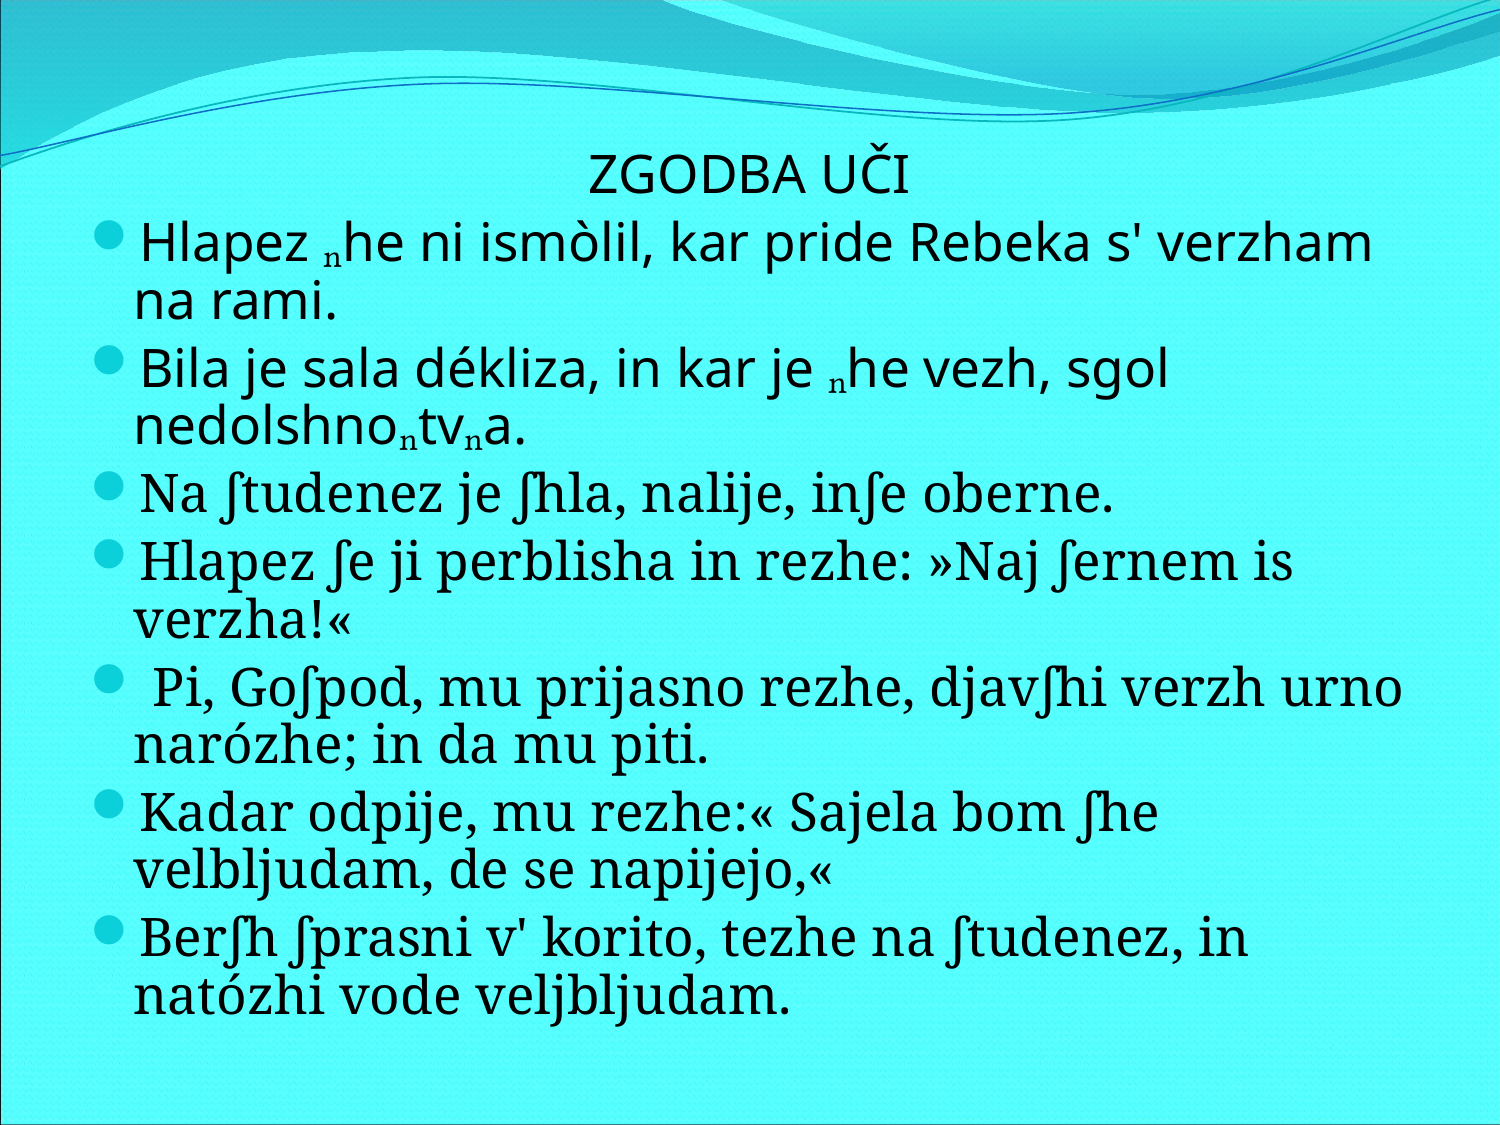

# ZGODBA UČI
Hlapez he ni ismòlil, kar pride Rebeka s' verzham na rami.
Bila je sala dékliza, in kar je he vezh, sgol nedolshnotva.
Na ʃtudenez je ʃhla, nalije, inʃe oberne.
Hlapez ʃe ji perblisha in rezhe: »Naj ʃernem is verzha!«
 Pi, Goʃpod, mu prijasno rezhe, djavʃhi verzh urno narózhe; in da mu piti.
Kadar odpije, mu rezhe:« Sajela bom ʃhe velbljudam, de se napijejo,«
Berʃh ʃprasni v' korito, tezhe na ʃtudenez, in natózhi vode veljbljudam.